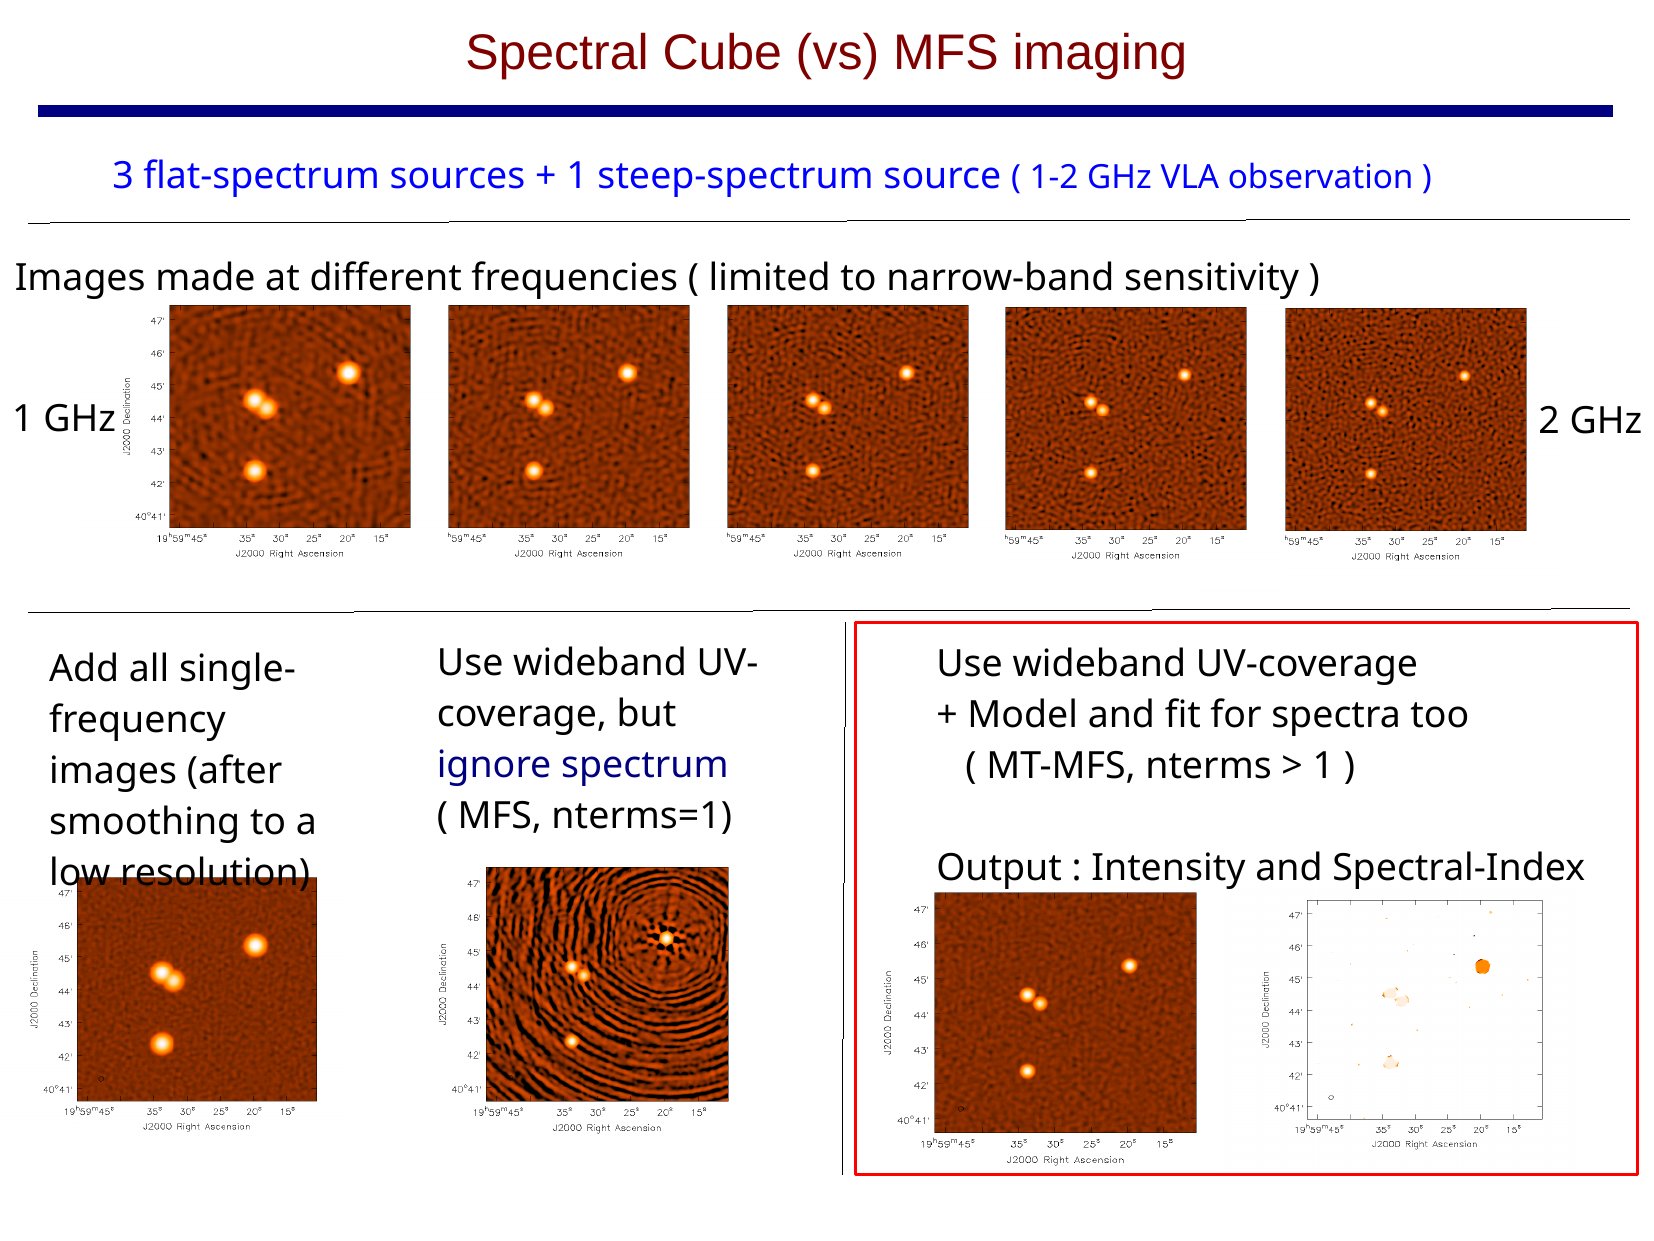

# Spectral Cube (vs) MFS imaging
 3 flat-spectrum sources + 1 steep-spectrum source ( 1-2 GHz VLA observation )
Images made at different frequencies ( limited to narrow-band sensitivity )
 1 GHz
 2 GHz
Use wideband UV-coverage, but ignore spectrum
( MFS, nterms=1)
Use wideband UV-coverage
+ Model and fit for spectra too
 ( MT-MFS, nterms > 1 )
Output : Intensity and Spectral-Index
Add all single-frequency images (after smoothing to a low resolution)